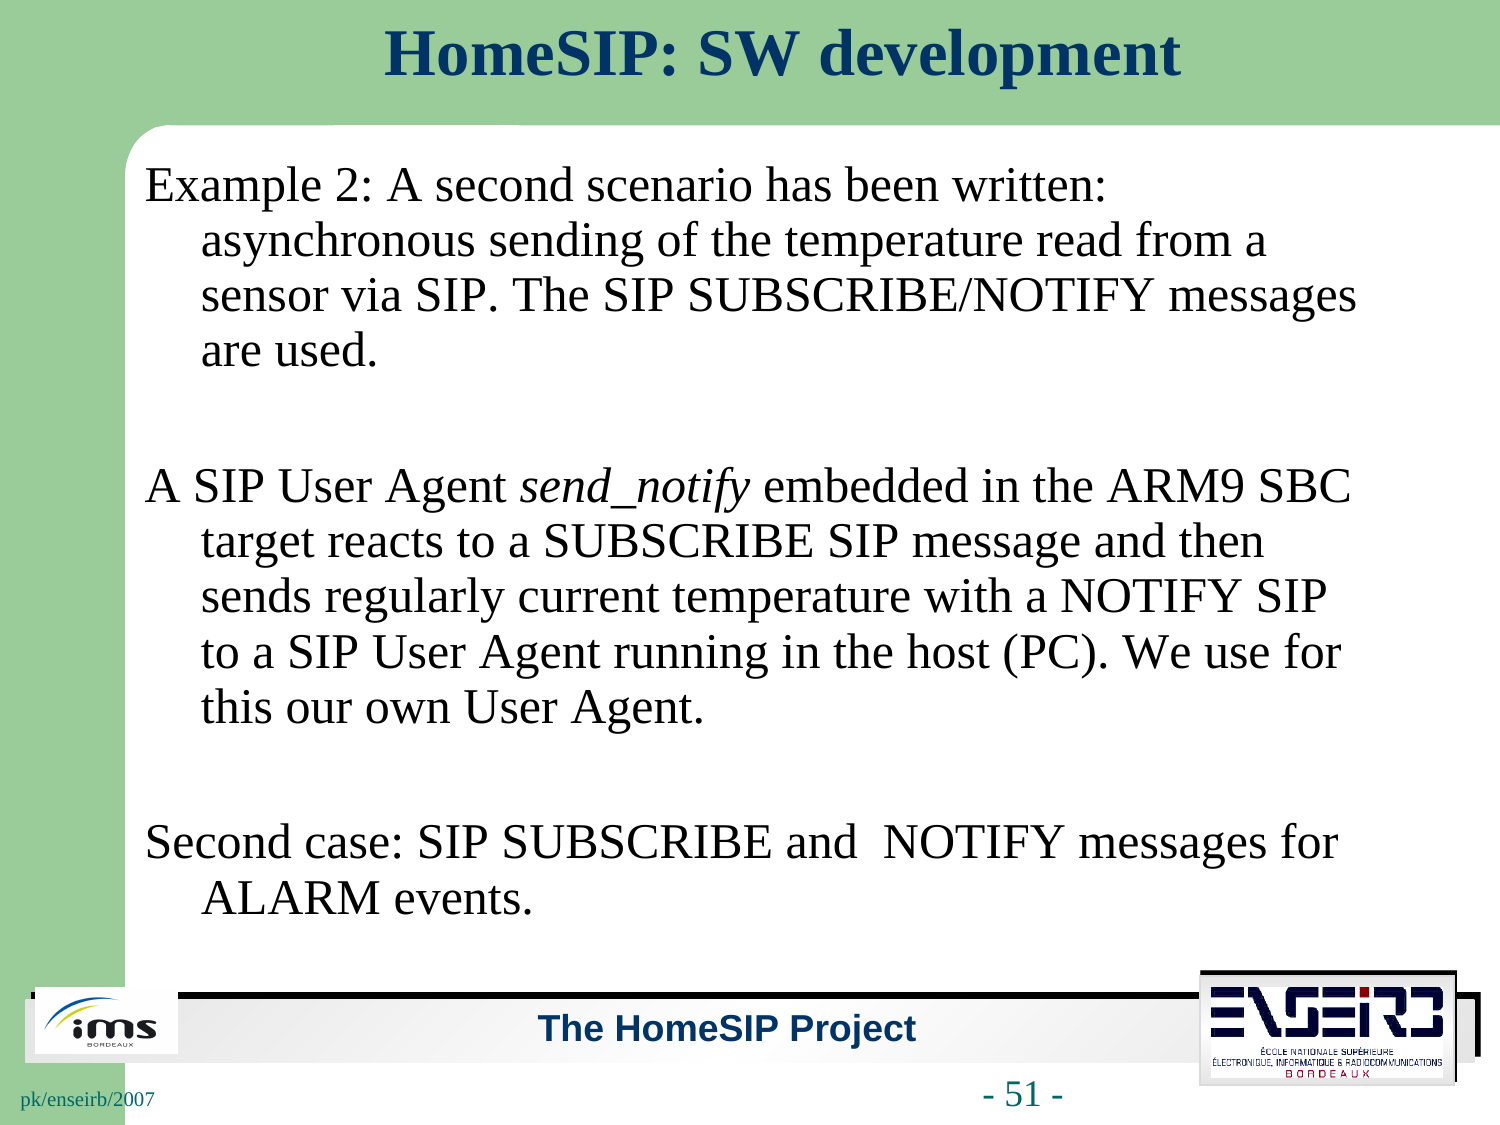

HomeSIP: SW development
Example 2: A second scenario has been written: asynchronous sending of the temperature read from a sensor via SIP. The SIP SUBSCRIBE/NOTIFY messages are used.
A SIP User Agent send_notify embedded in the ARM9 SBC target reacts to a SUBSCRIBE SIP message and then sends regularly current temperature with a NOTIFY SIP to a SIP User Agent running in the host (PC). We use for this our own User Agent.
Second case: SIP SUBSCRIBE and NOTIFY messages for ALARM events.